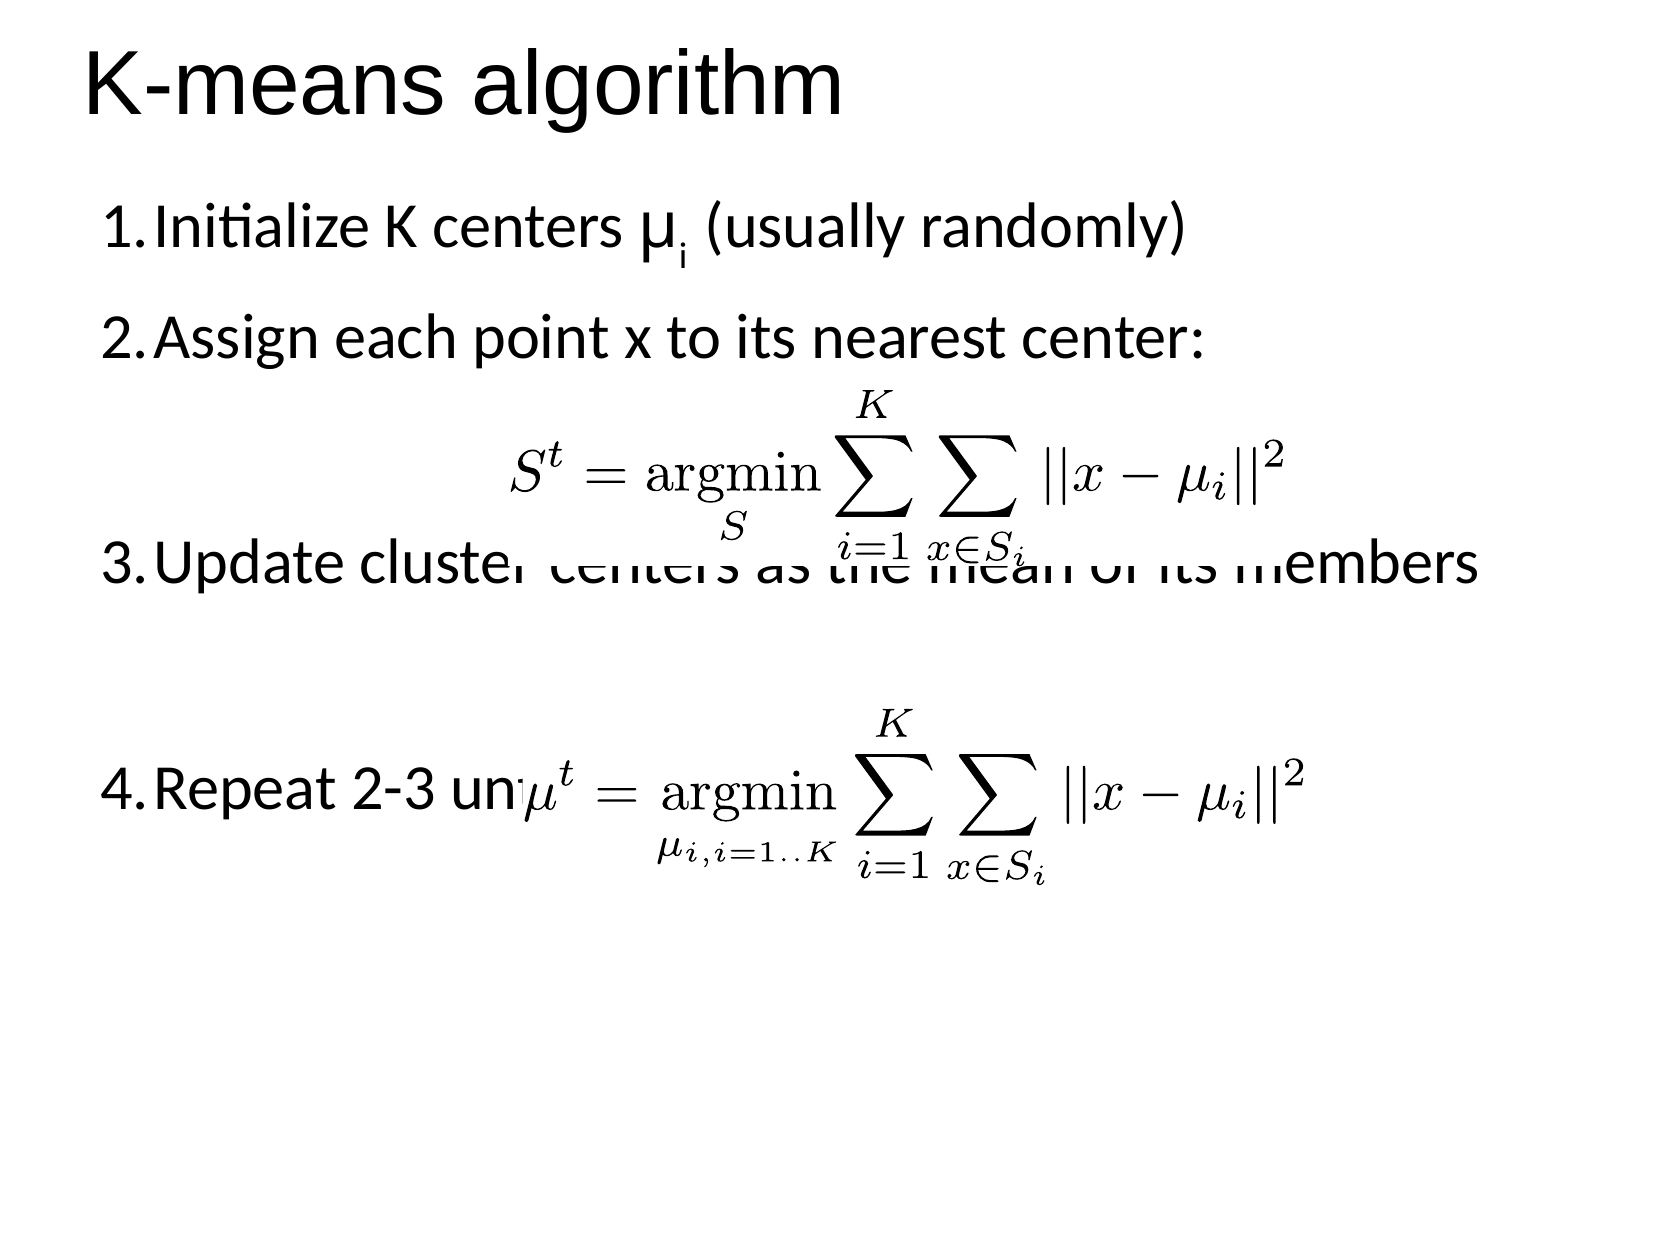

# K-means algorithm
Initialize K centers μi (usually randomly)
Assign each point x to its nearest center:
Update cluster centers as the mean of its members
Repeat 2-3 until convergence (t = t+1)